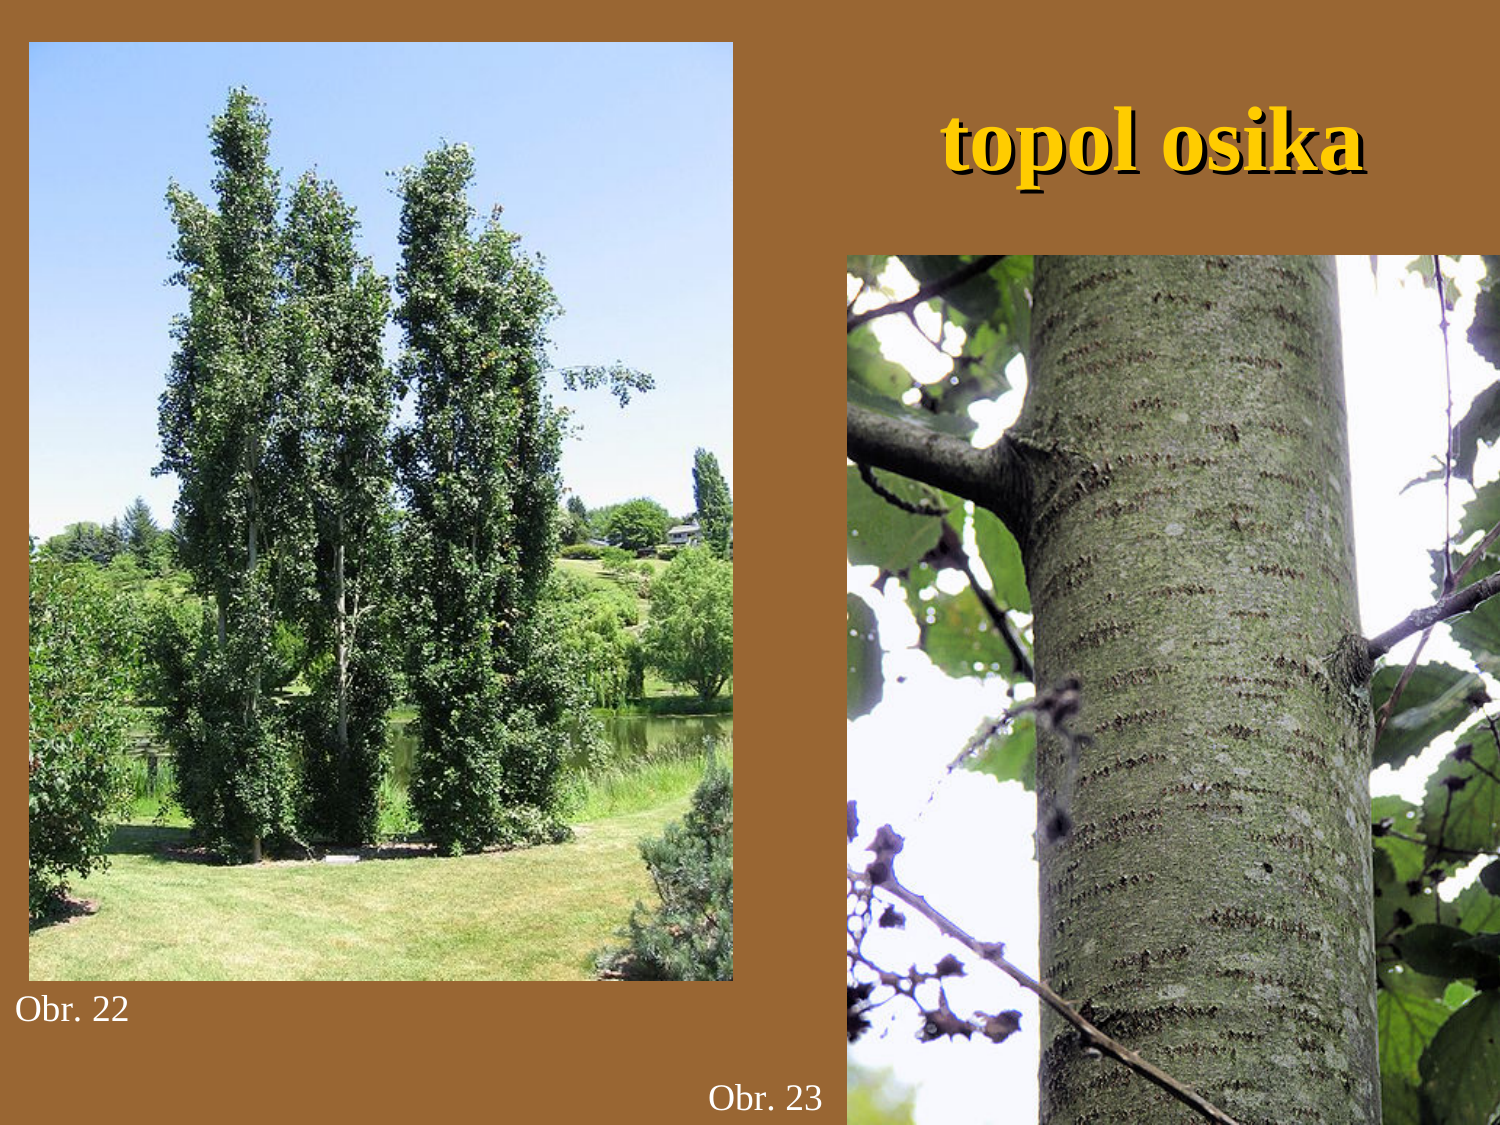

# topol osika
Obr. 22
 Obr. 23